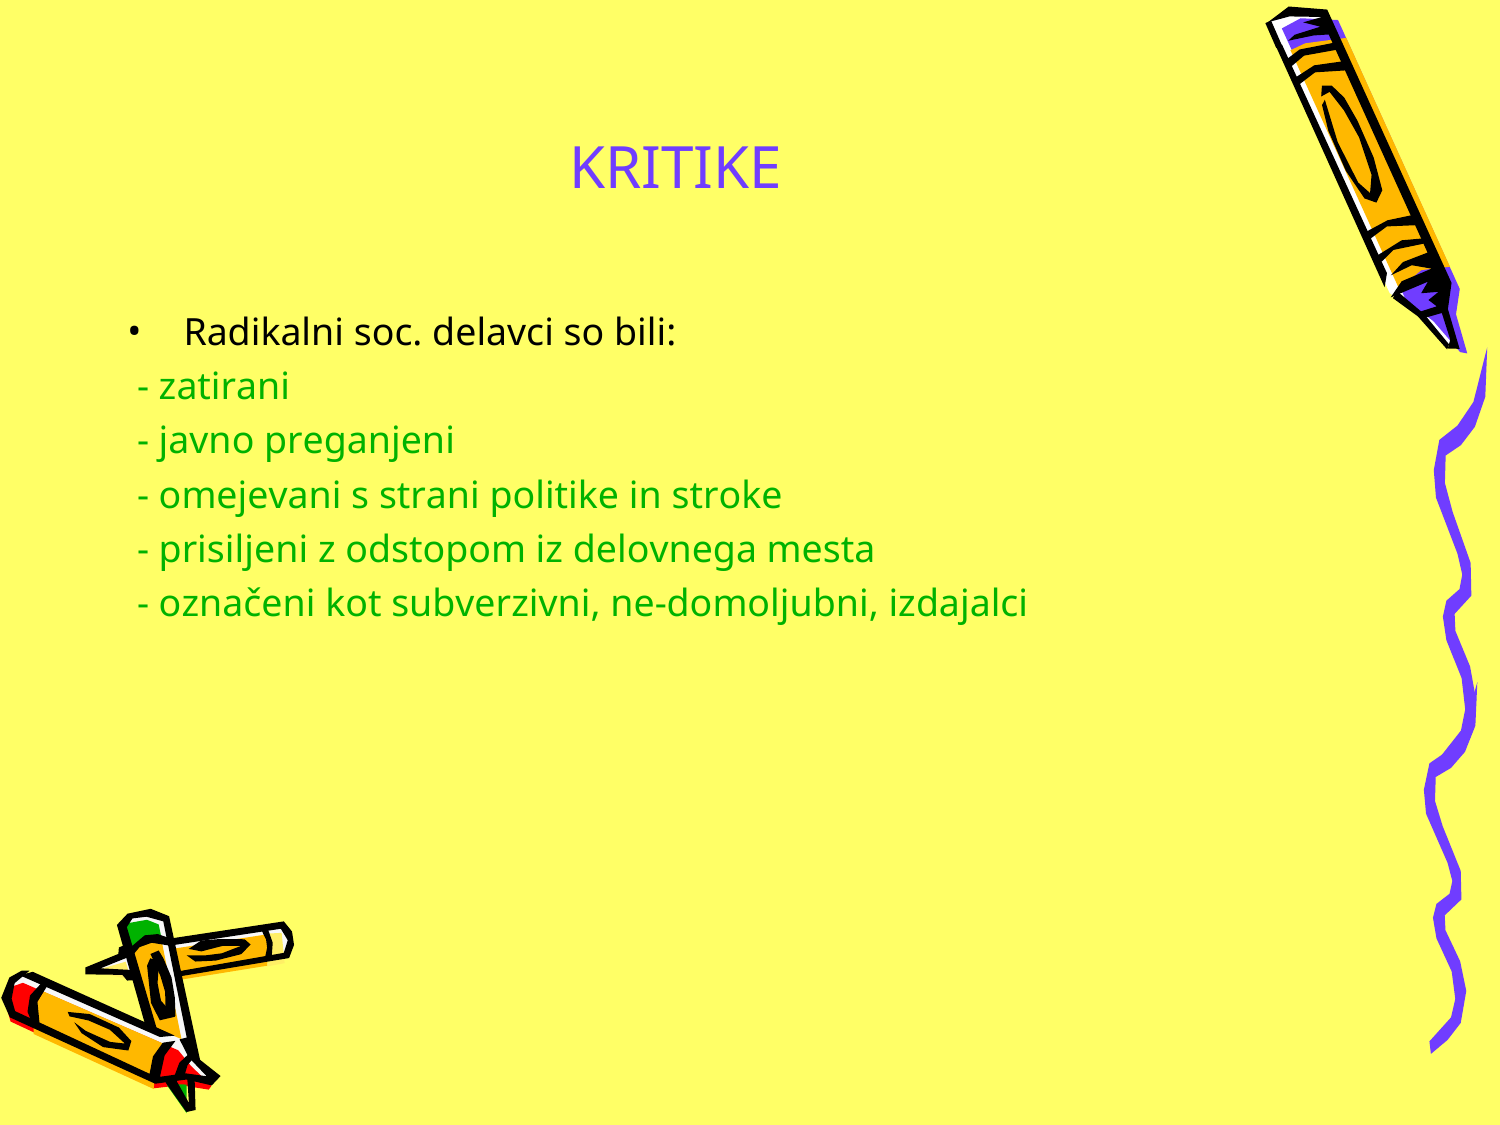

# KRITIKE
Radikalni soc. delavci so bili:
 - zatirani
 - javno preganjeni
 - omejevani s strani politike in stroke
 - prisiljeni z odstopom iz delovnega mesta
 - označeni kot subverzivni, ne-domoljubni, izdajalci